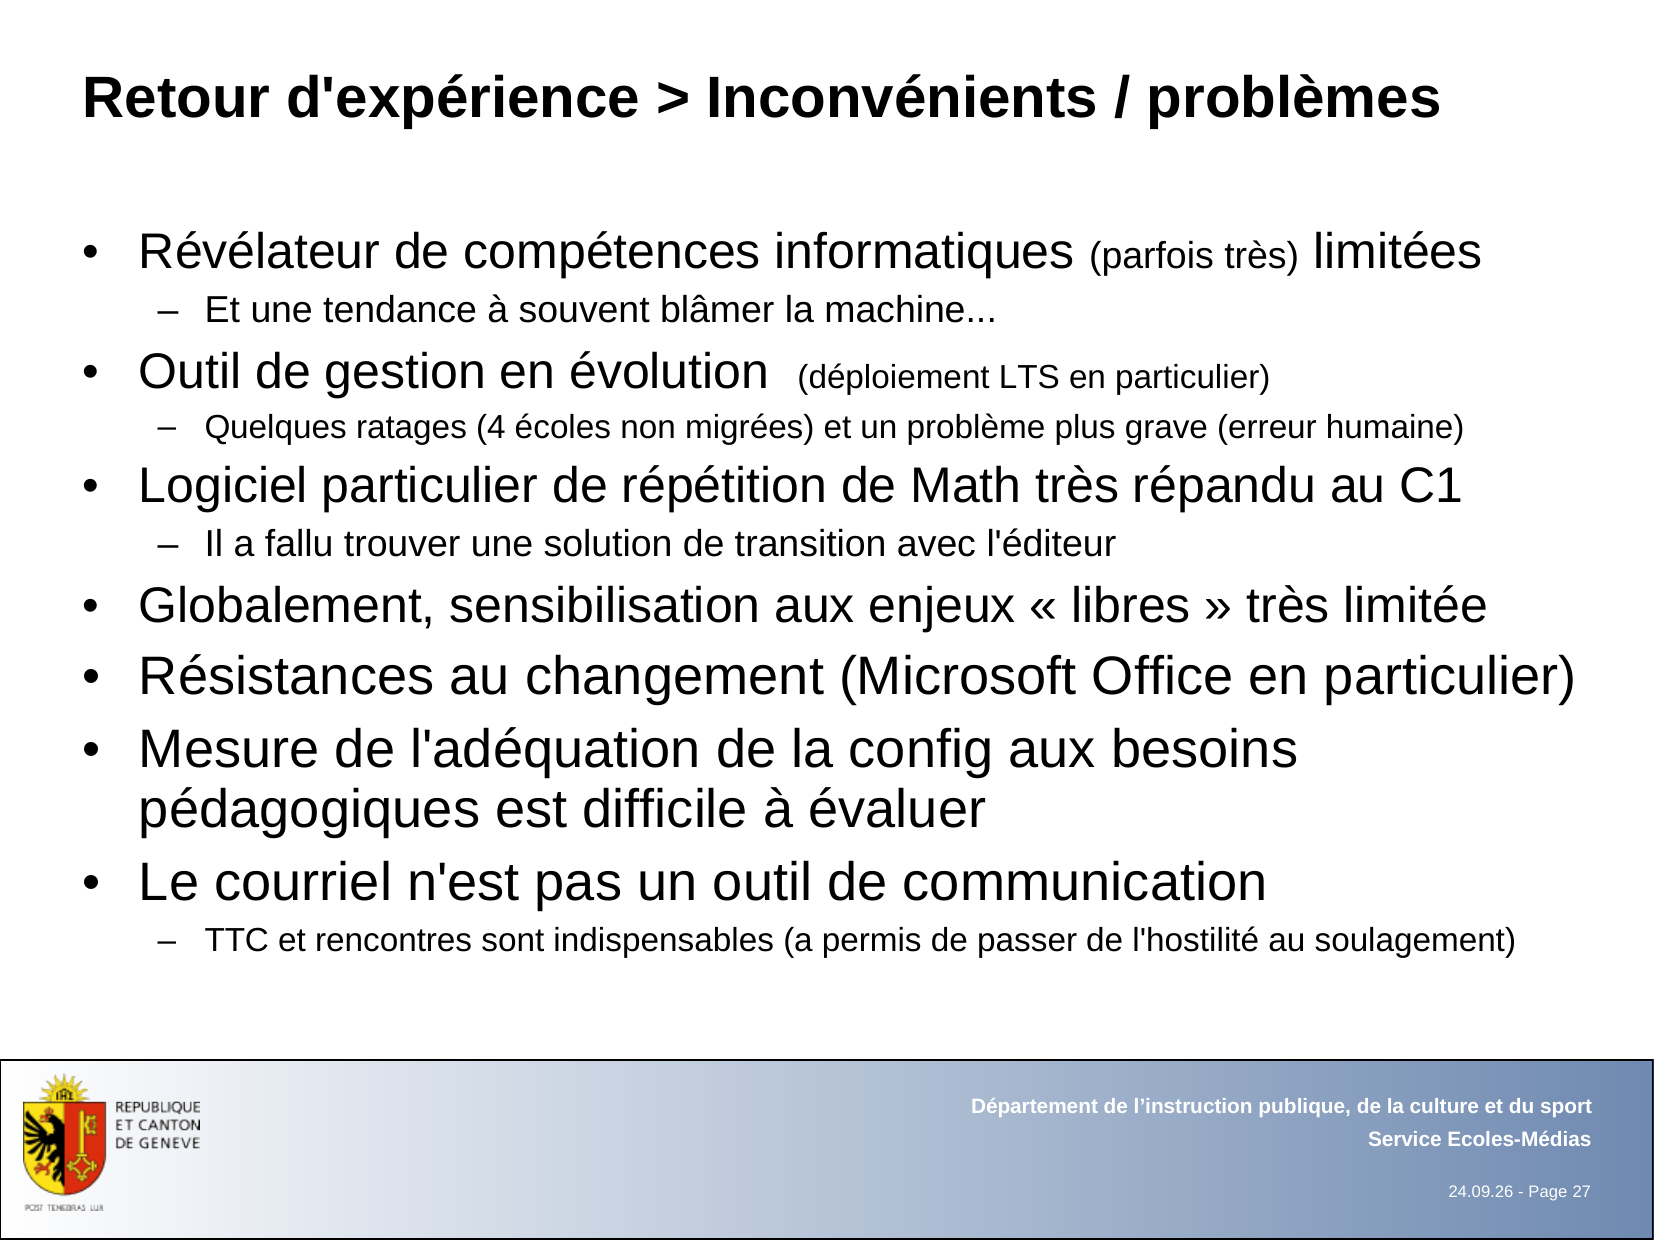

# Retour d'expérience > Inconvénients / problèmes
Révélateur de compétences informatiques (parfois très) limitées
Et une tendance à souvent blâmer la machine...
Outil de gestion en évolution (déploiement LTS en particulier)
Quelques ratages (4 écoles non migrées) et un problème plus grave (erreur humaine)
Logiciel particulier de répétition de Math très répandu au C1
Il a fallu trouver une solution de transition avec l'éditeur
Globalement, sensibilisation aux enjeux « libres » très limitée
Résistances au changement (Microsoft Office en particulier)
Mesure de l'adéquation de la config aux besoins pédagogiques est difficile à évaluer
Le courriel n'est pas un outil de communication
TTC et rencontres sont indispensables (a permis de passer de l'hostilité au soulagement)
Département
Nom du service ou office